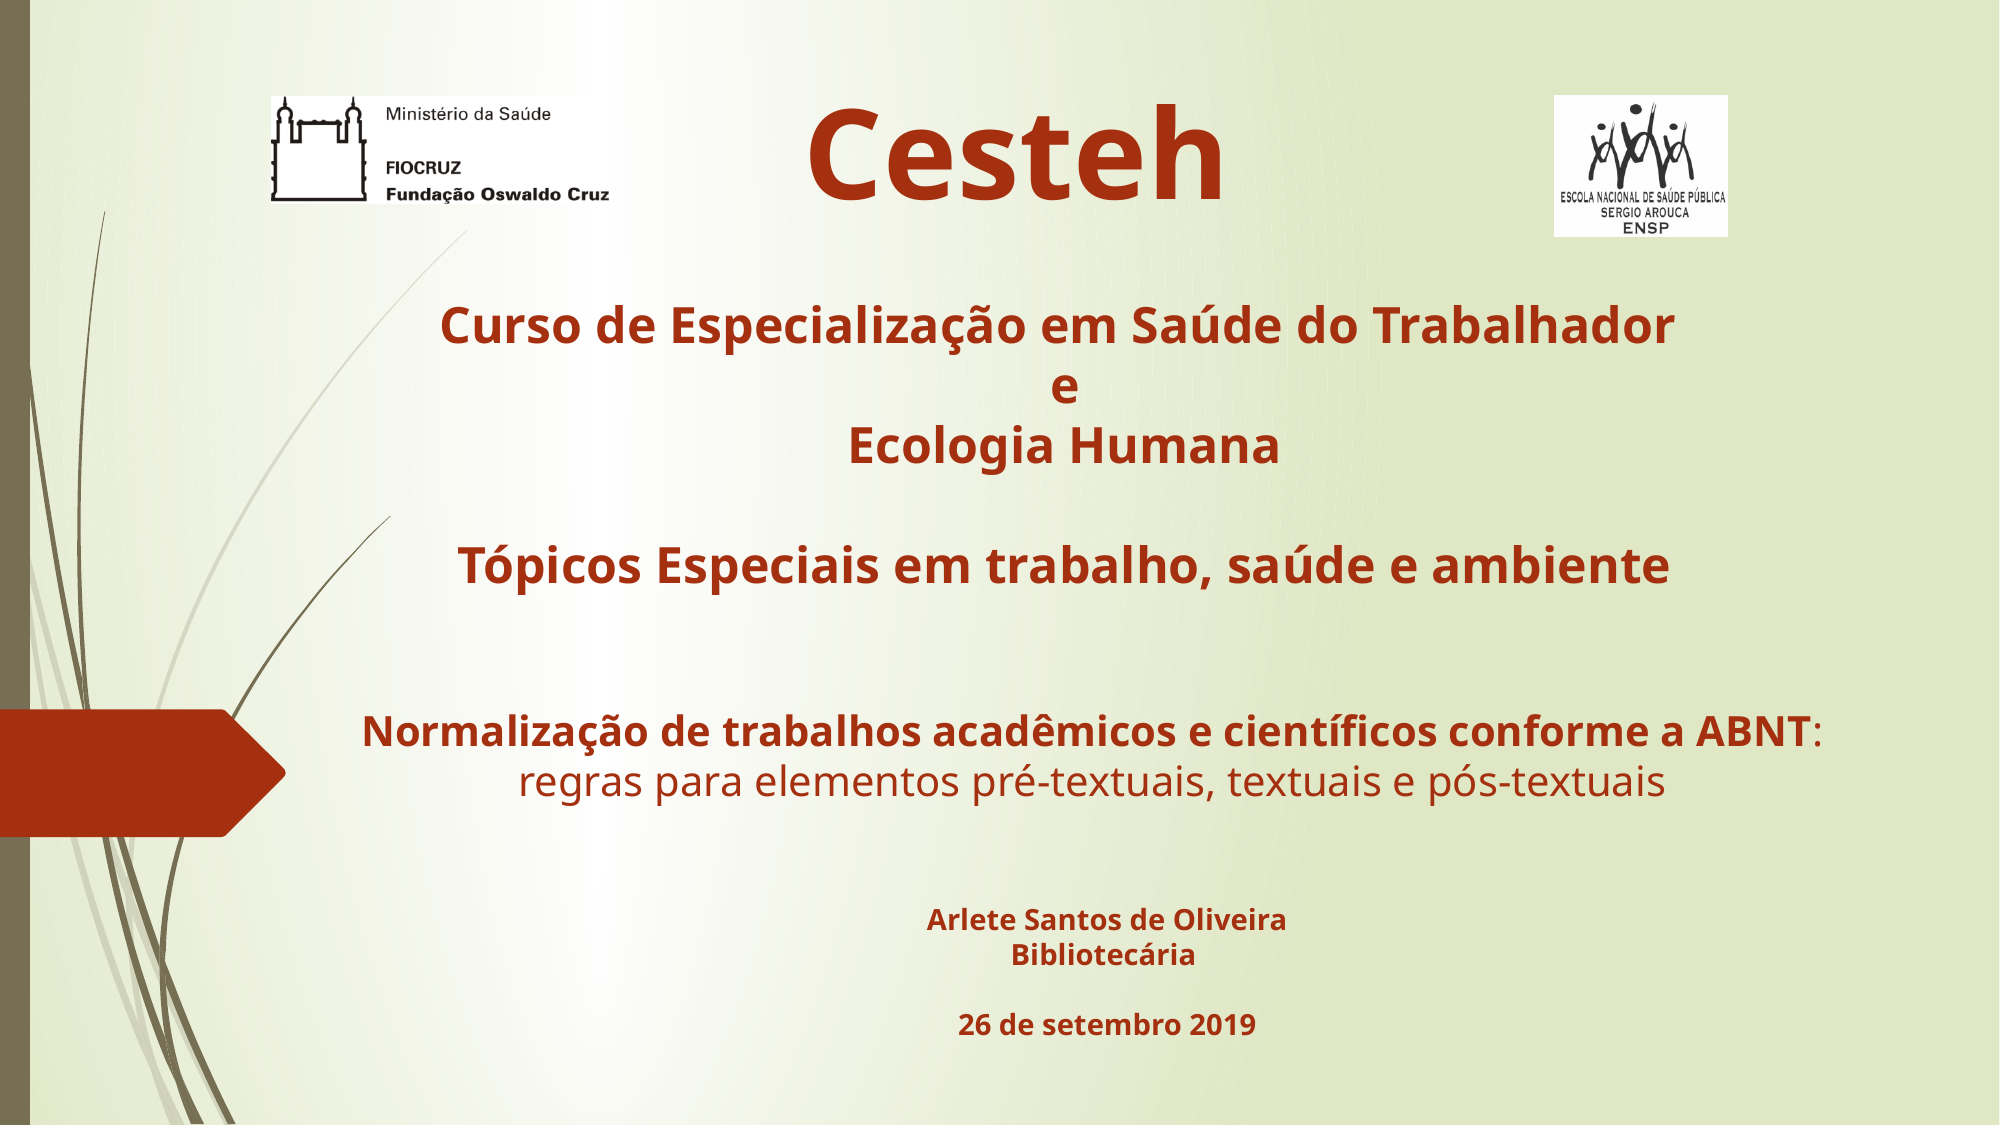

Cesteh
Curso de Especialização em Saúde do Trabalhador
e
Ecologia Humana
Tópicos Especiais em trabalho, saúde e ambiente
# Normalização de trabalhos acadêmicos e científicos conforme a ABNT: regras para elementos pré-textuais, textuais e pós-textuais
Arlete Santos de Oliveira
Bibliotecária
26 de setembro 2019